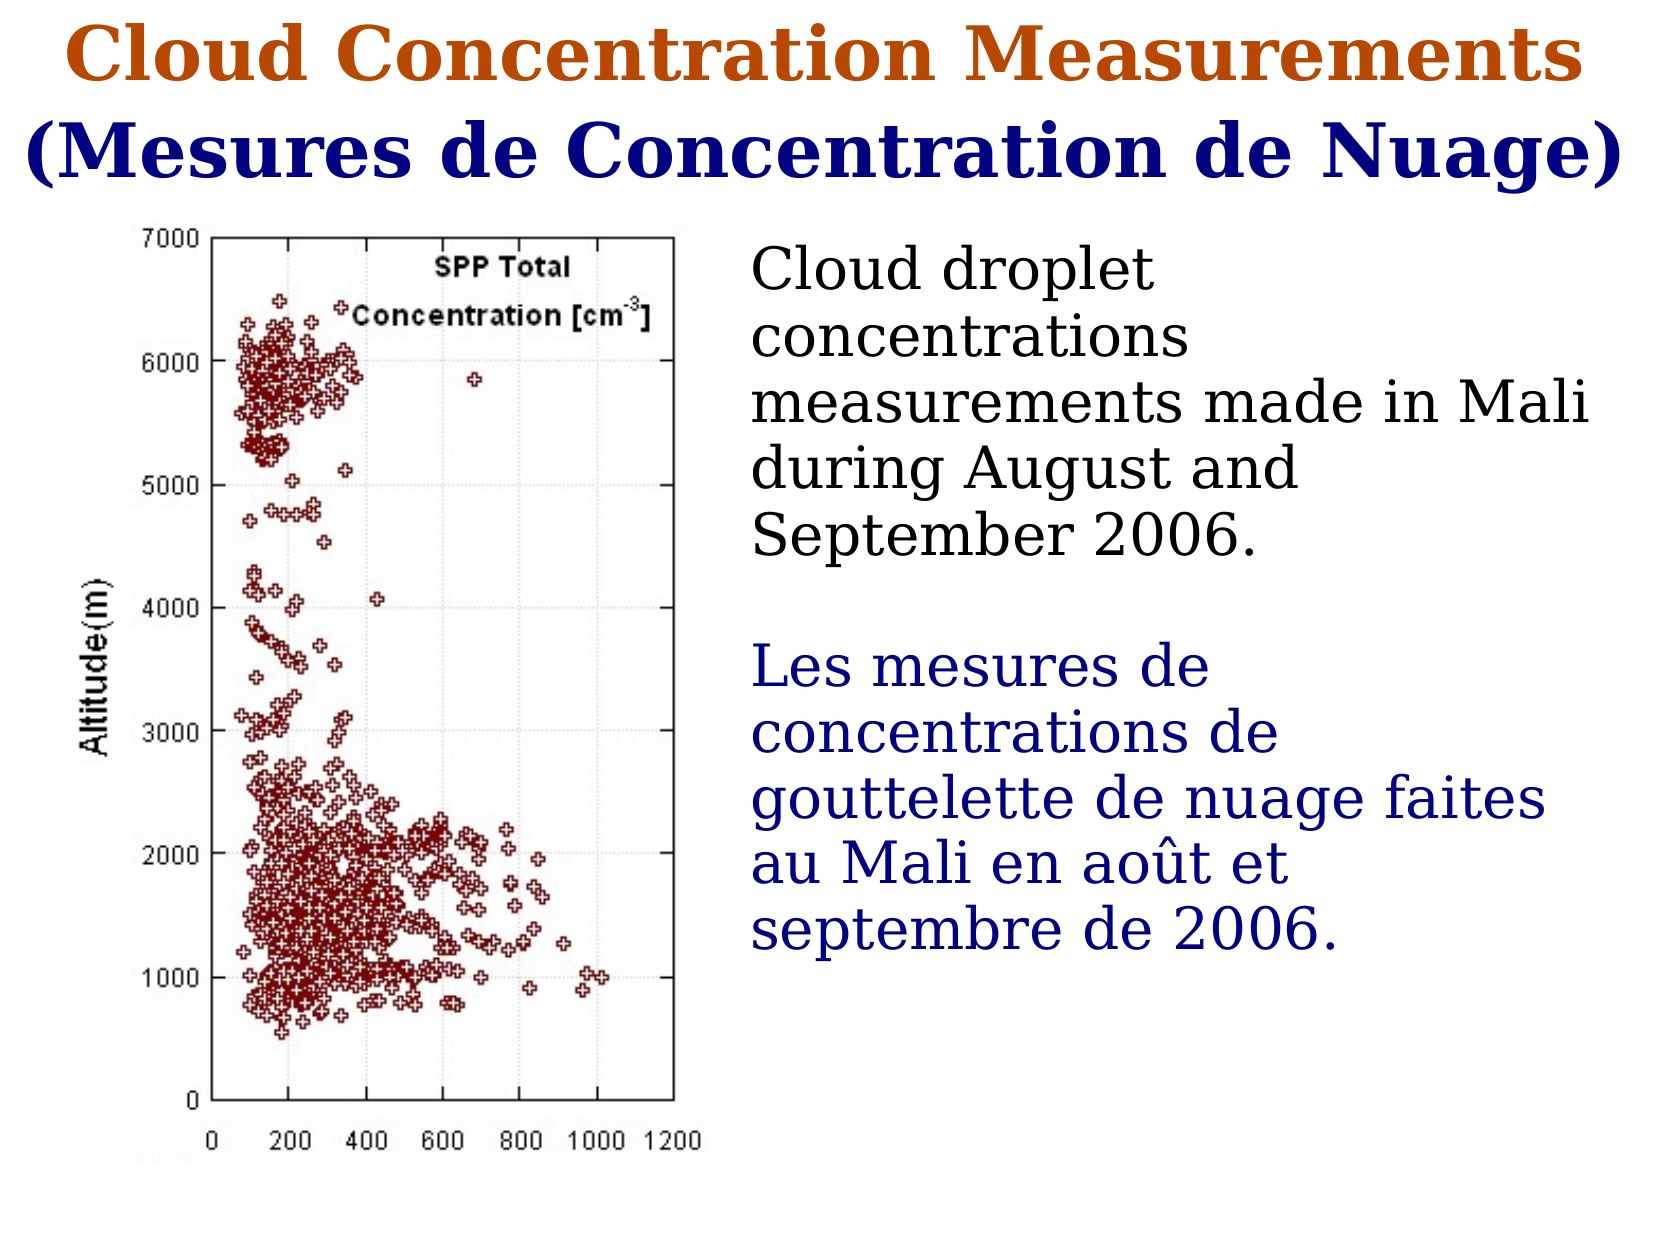

# Cloud Concentration Measurements (Mesures de Concentration de Nuage)‏
Cloud droplet concentrations measurements made in Mali during August and September 2006.
Les mesures de concentrations de gouttelette de nuage faites au Mali en août et septembre de 2006.